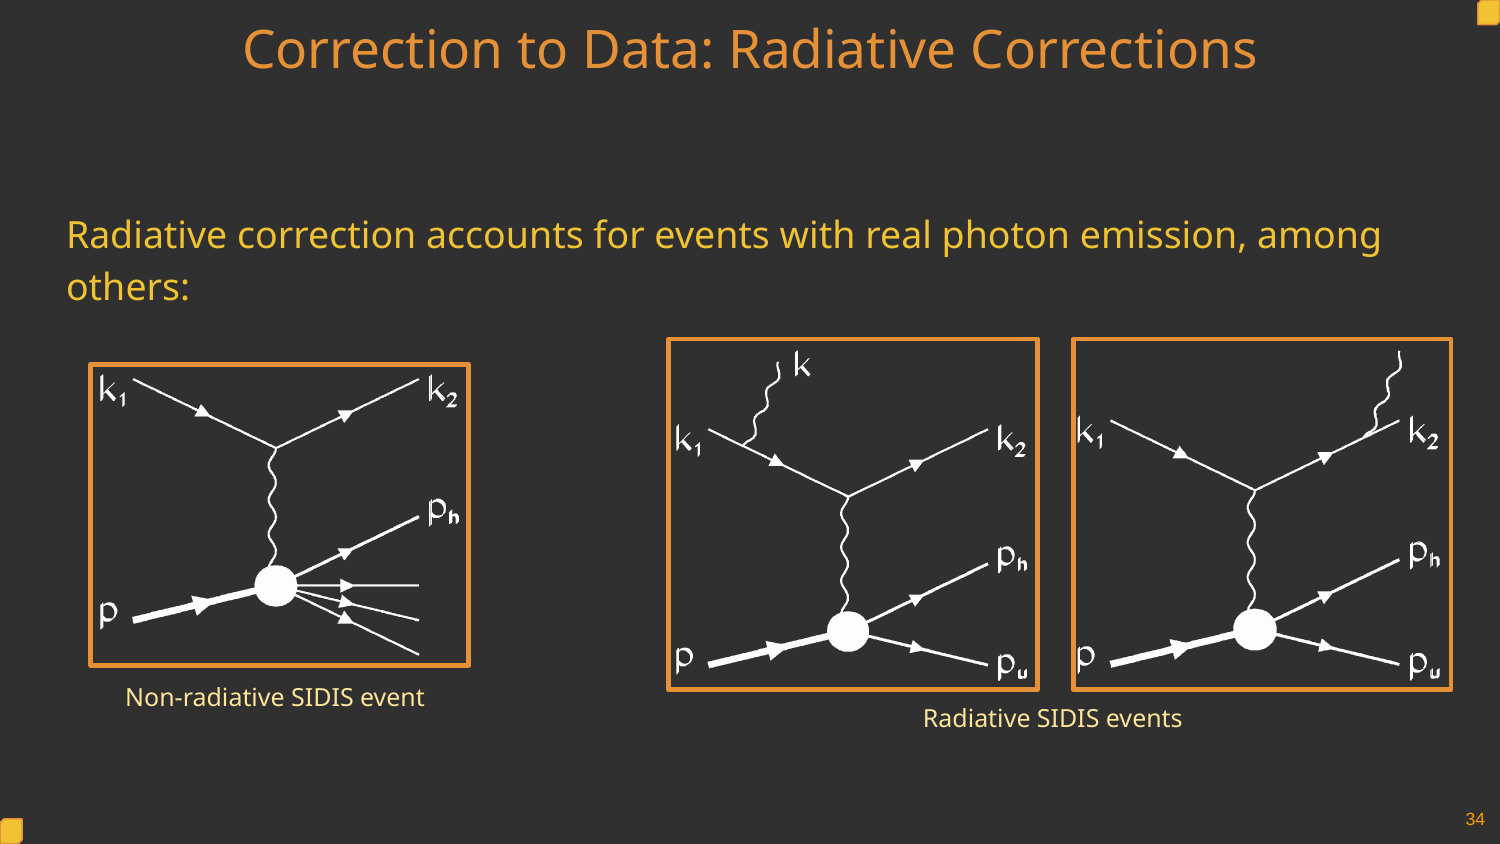

# Correction to Data: Radiative Corrections
Radiative correction accounts for events with real photon emission, among others:
Non-radiative SIDIS event
Radiative SIDIS events